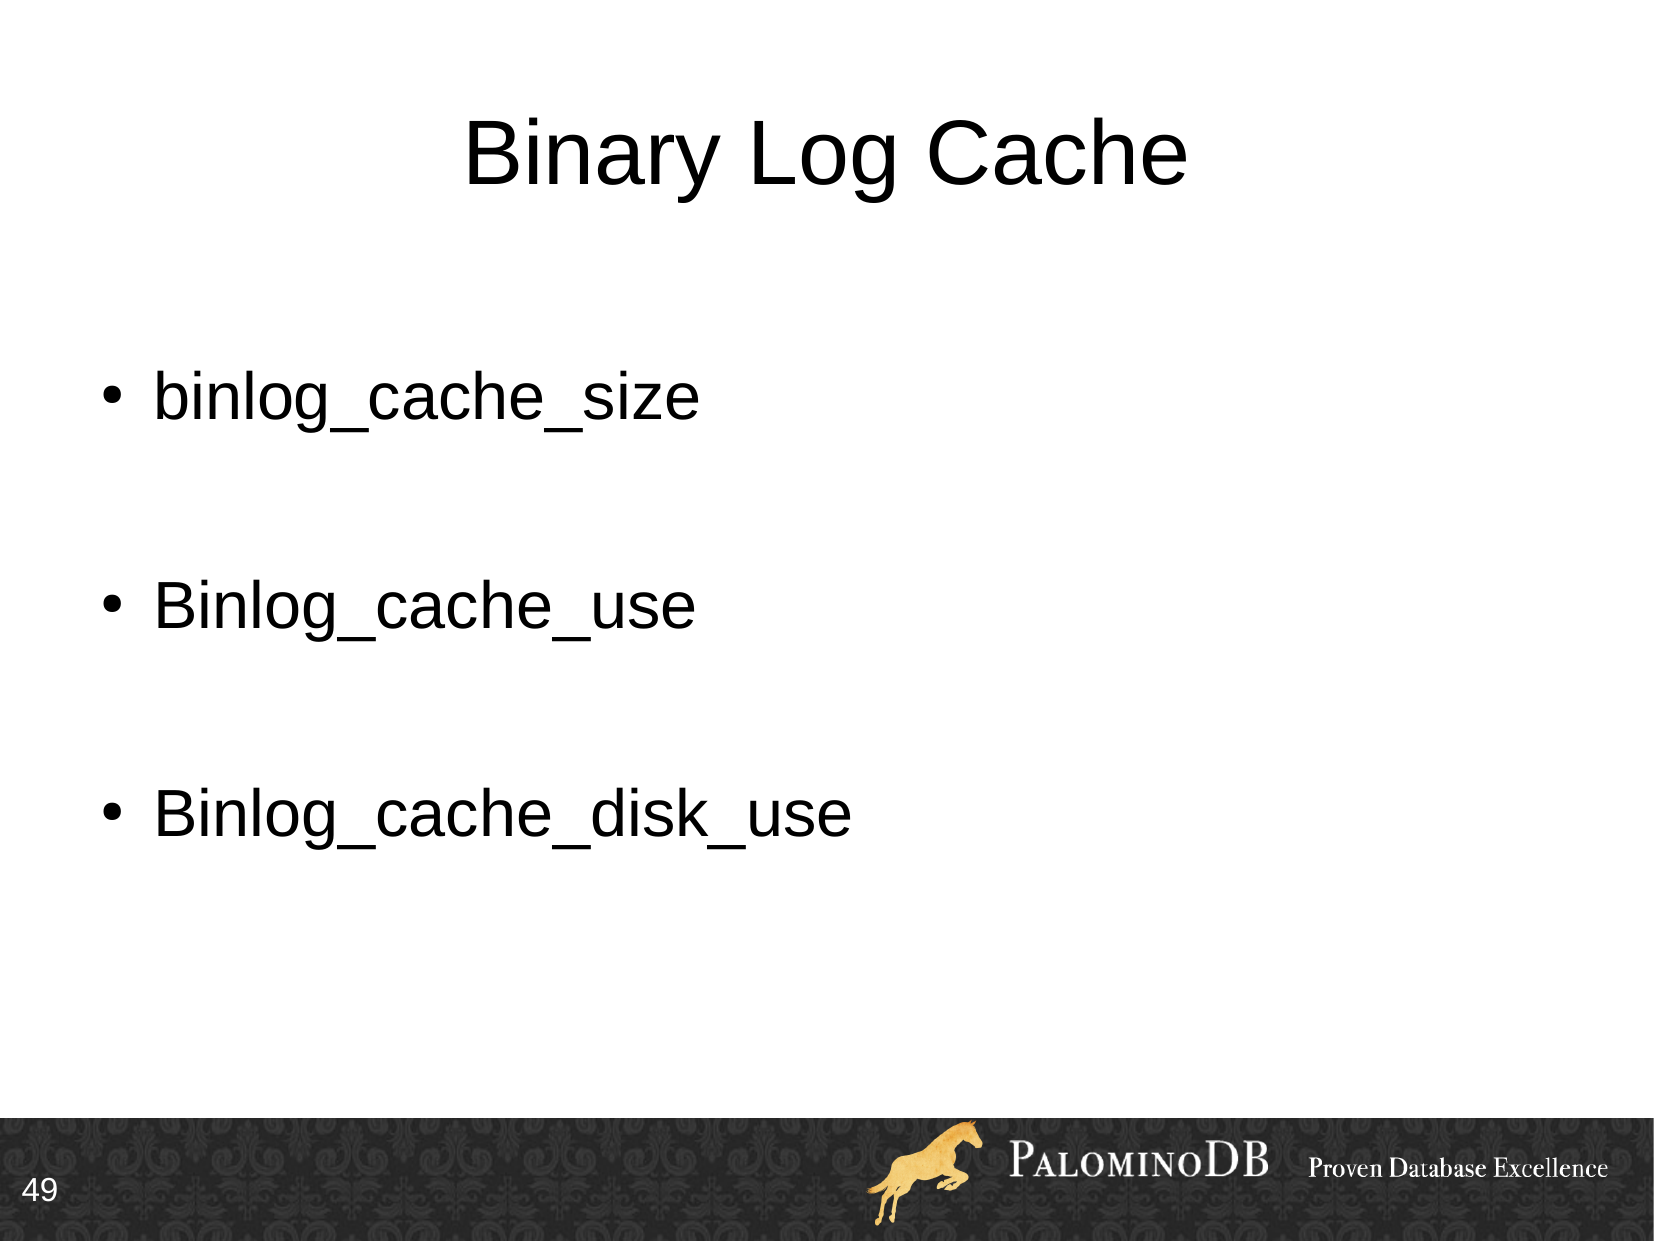

# Binary Log Cache
binlog_cache_size
Binlog_cache_use
Binlog_cache_disk_use